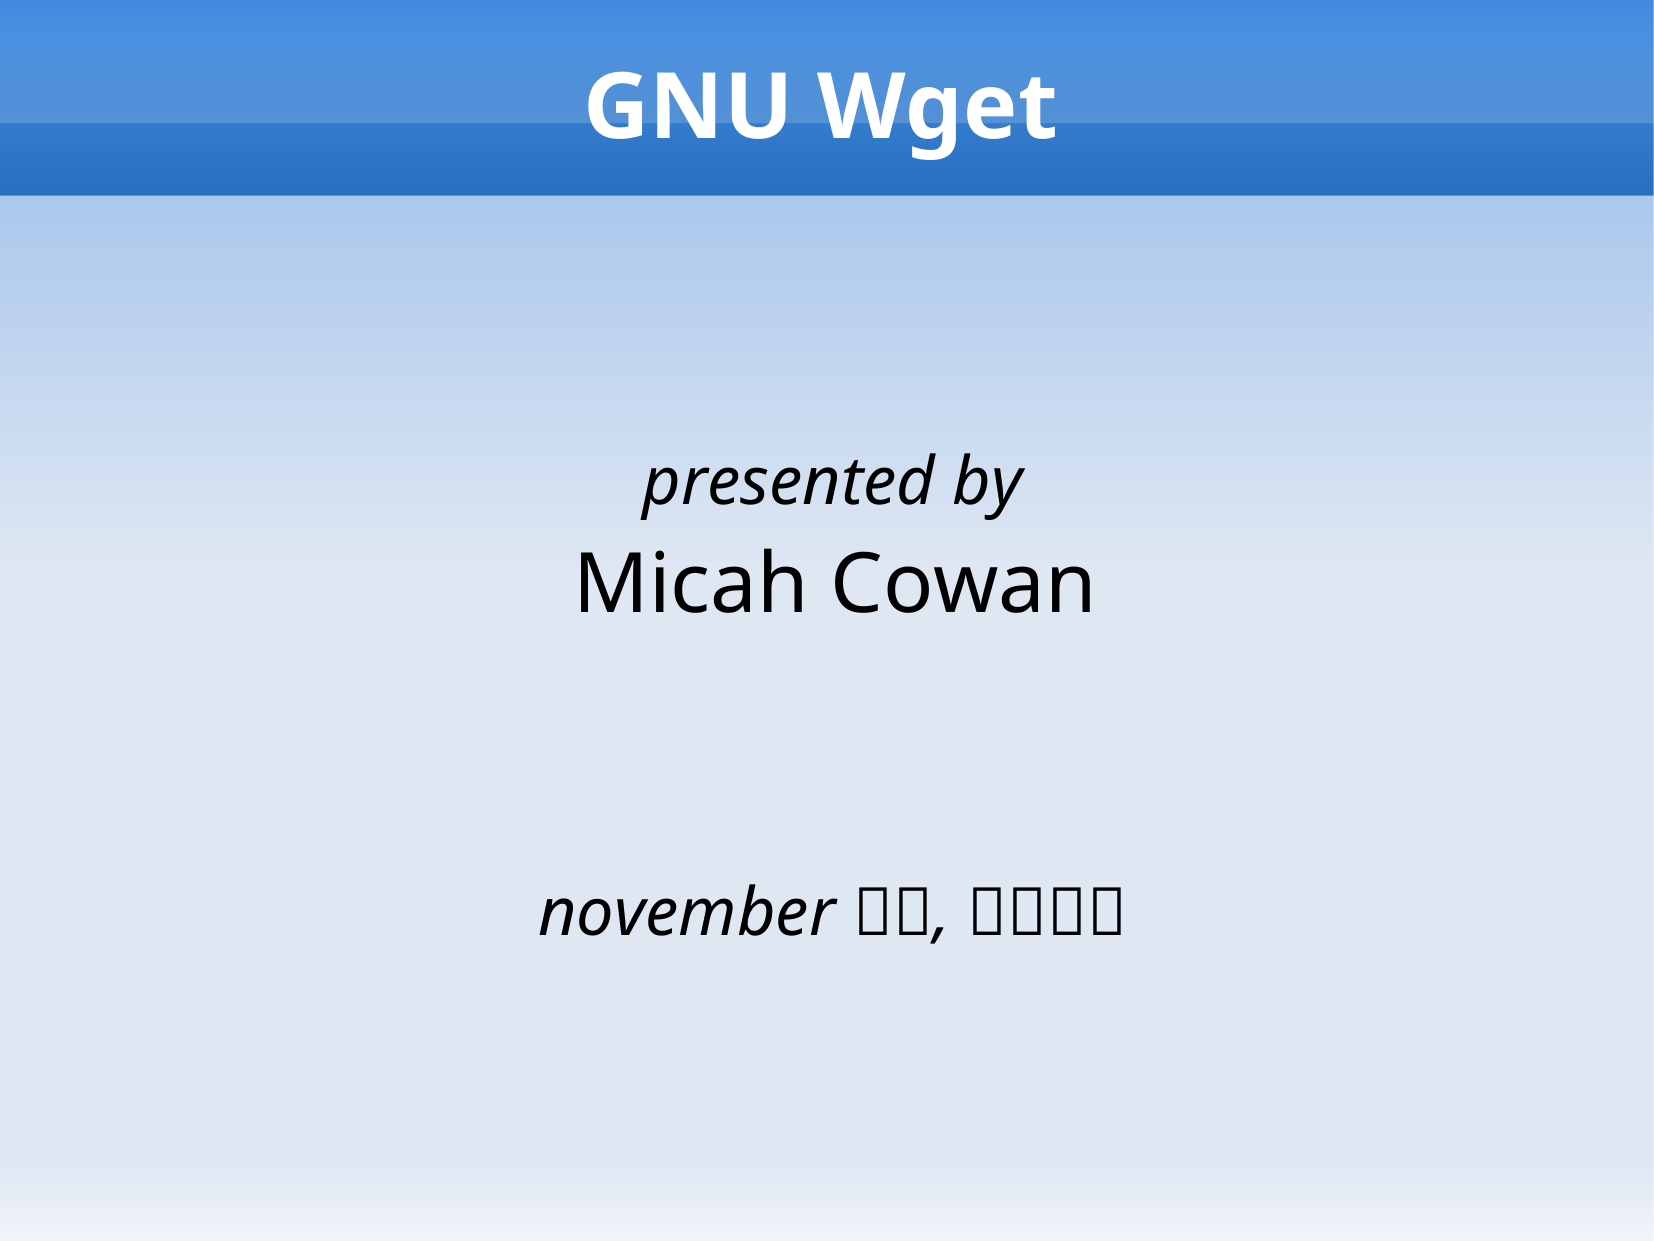

# GNU Wget
presented by
Micah Cowan
november , 